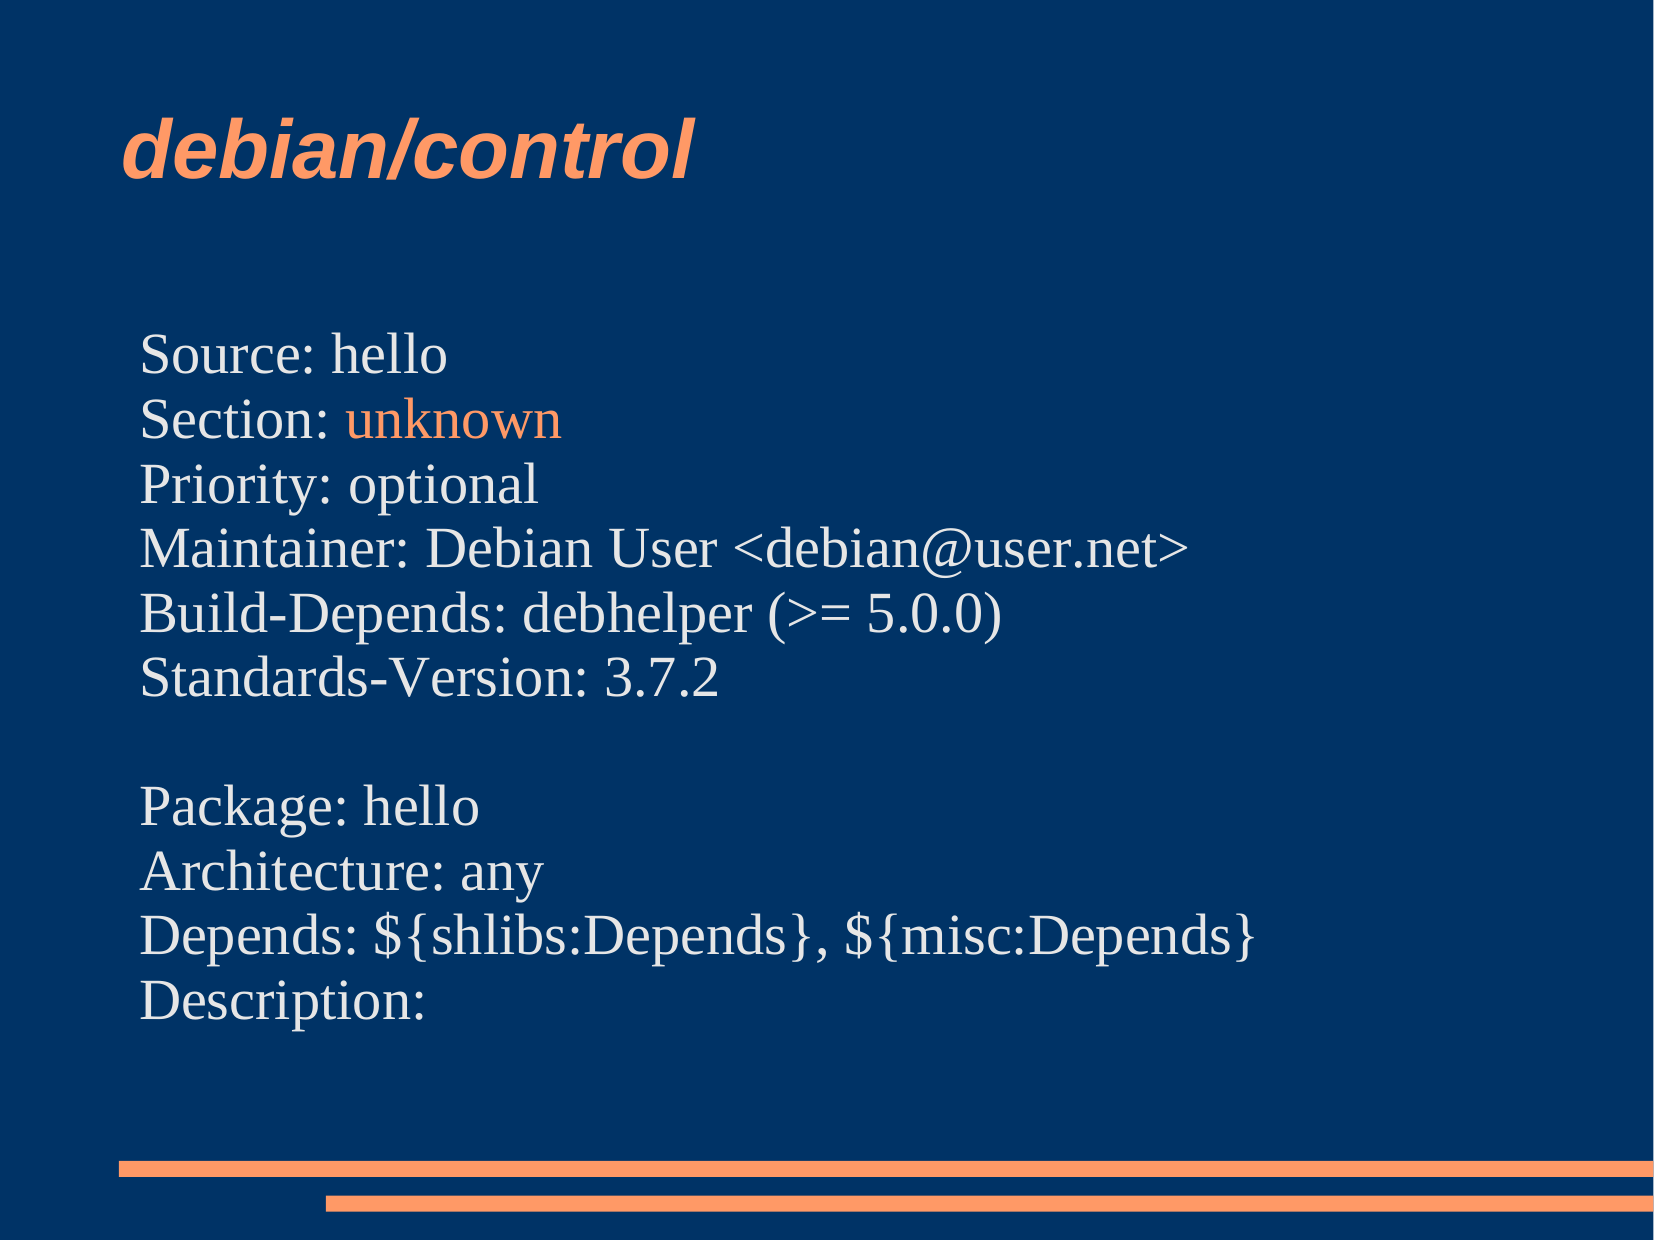

# debian/control
Source: hello
Section: unknown
Priority: optional
Maintainer: Debian User <debian@user.net>
Build-Depends: debhelper (>= 5.0.0)
Standards-Version: 3.7.2
Package: hello
Architecture: any
Depends: ${shlibs:Depends}, ${misc:Depends}
Description: